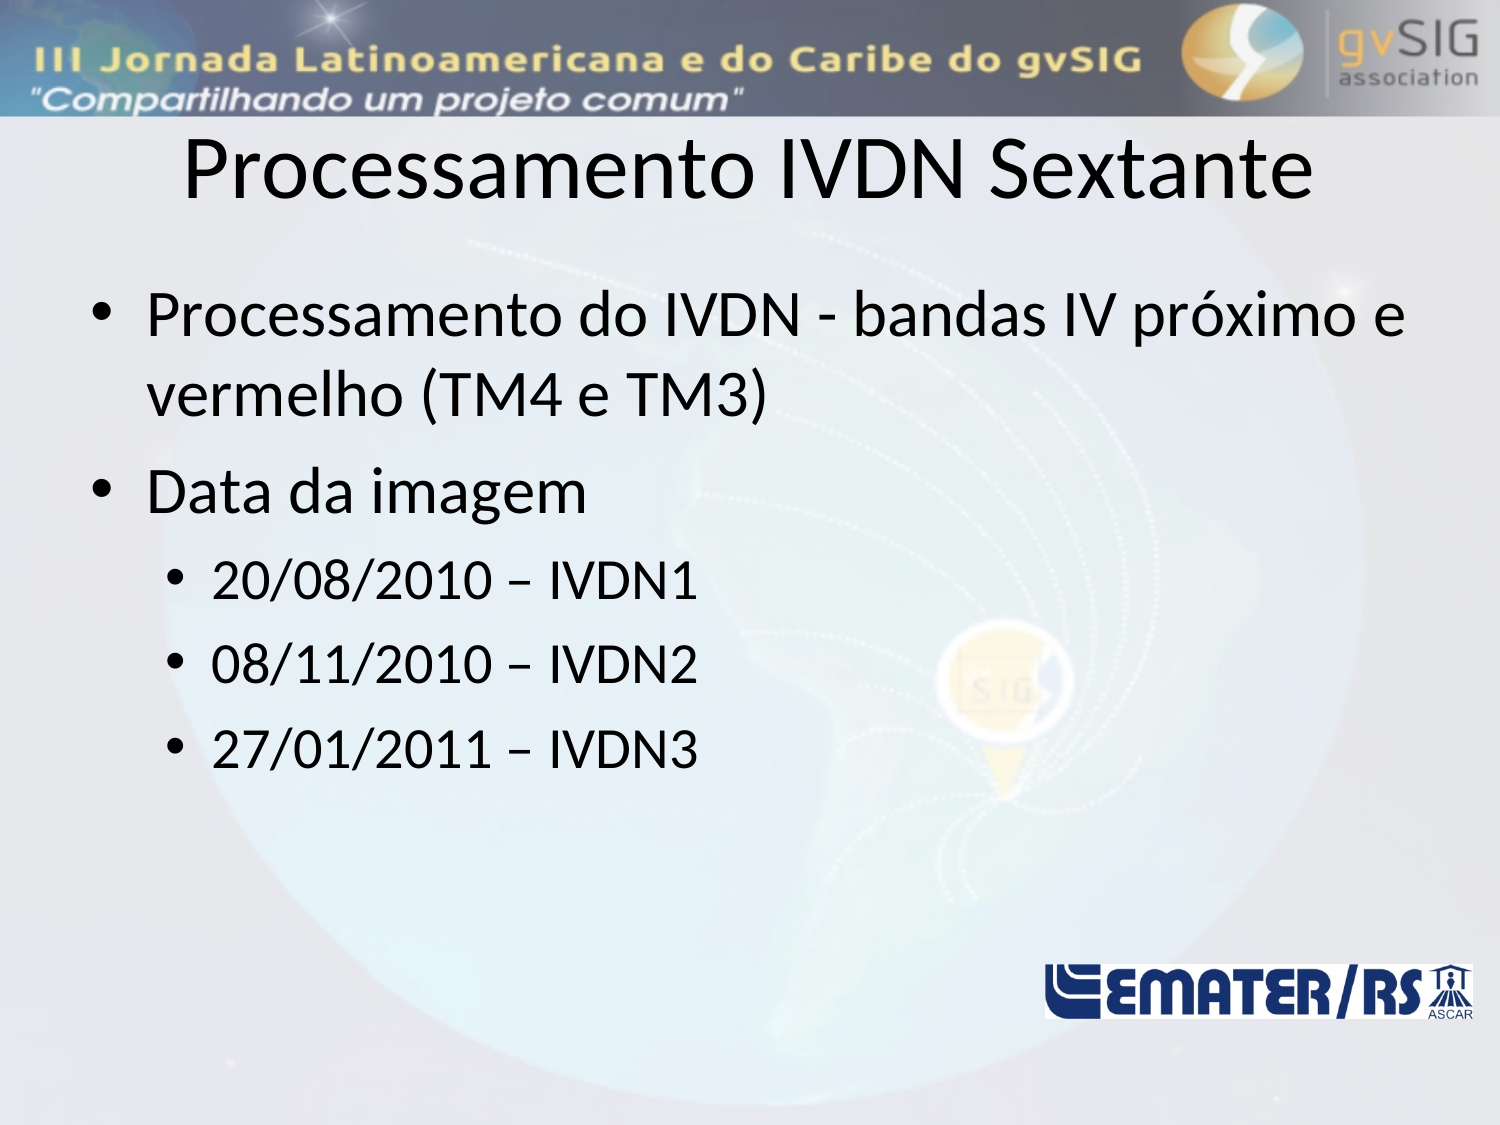

# Processamento IVDN Sextante
Processamento do IVDN - bandas IV próximo e vermelho (TM4 e TM3)
Data da imagem
20/08/2010 – IVDN1
08/11/2010 – IVDN2
27/01/2011 – IVDN3